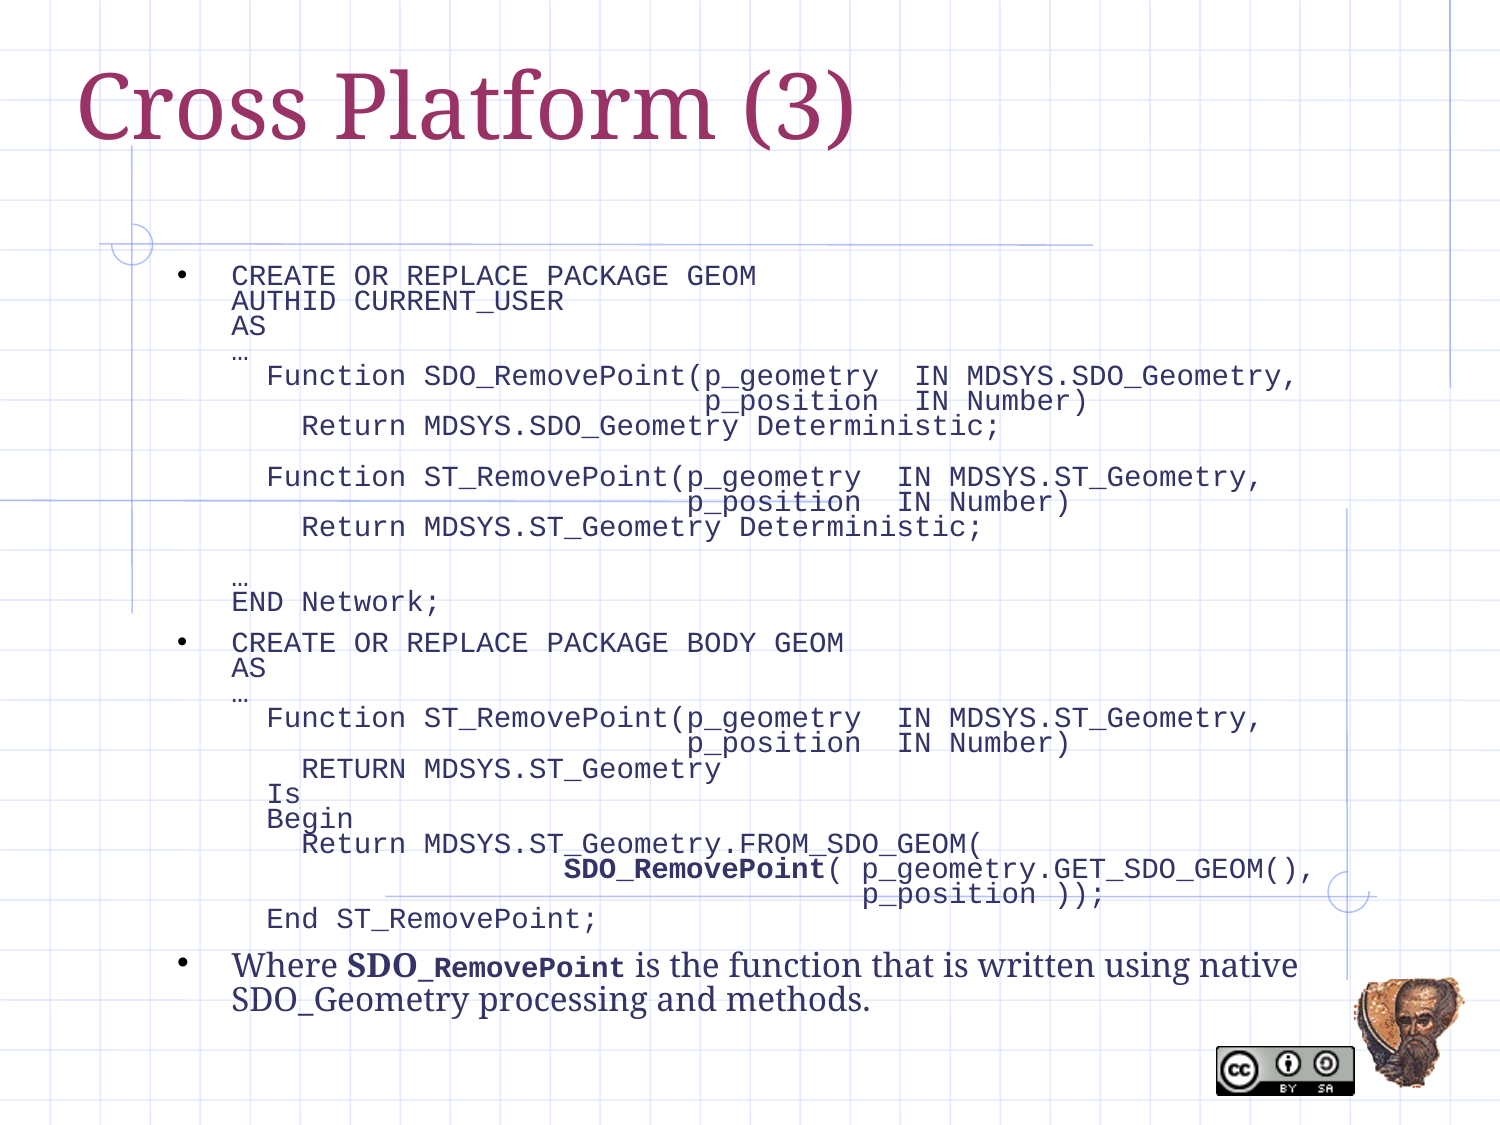

# Cross Platform (3)
CREATE OR REPLACE PACKAGE GEOM
AUTHID CURRENT_USER
AS
…
 Function SDO_RemovePoint(p_geometry IN MDSYS.SDO_Geometry,
 p_position IN Number)
 Return MDSYS.SDO_Geometry Deterministic;
 Function ST_RemovePoint(p_geometry IN MDSYS.ST_Geometry,
 p_position IN Number)
 Return MDSYS.ST_Geometry Deterministic;
…
END Network;
CREATE OR REPLACE PACKAGE BODY GEOM
AS
…
 Function ST_RemovePoint(p_geometry IN MDSYS.ST_Geometry,
 p_position IN Number)
 RETURN MDSYS.ST_Geometry
 Is
 Begin
 Return MDSYS.ST_Geometry.FROM_SDO_GEOM(
 SDO_RemovePoint( p_geometry.GET_SDO_GEOM(), p_position ));
 End ST_RemovePoint;
Where SDO_RemovePoint is the function that is written using native SDO_Geometry processing and methods.